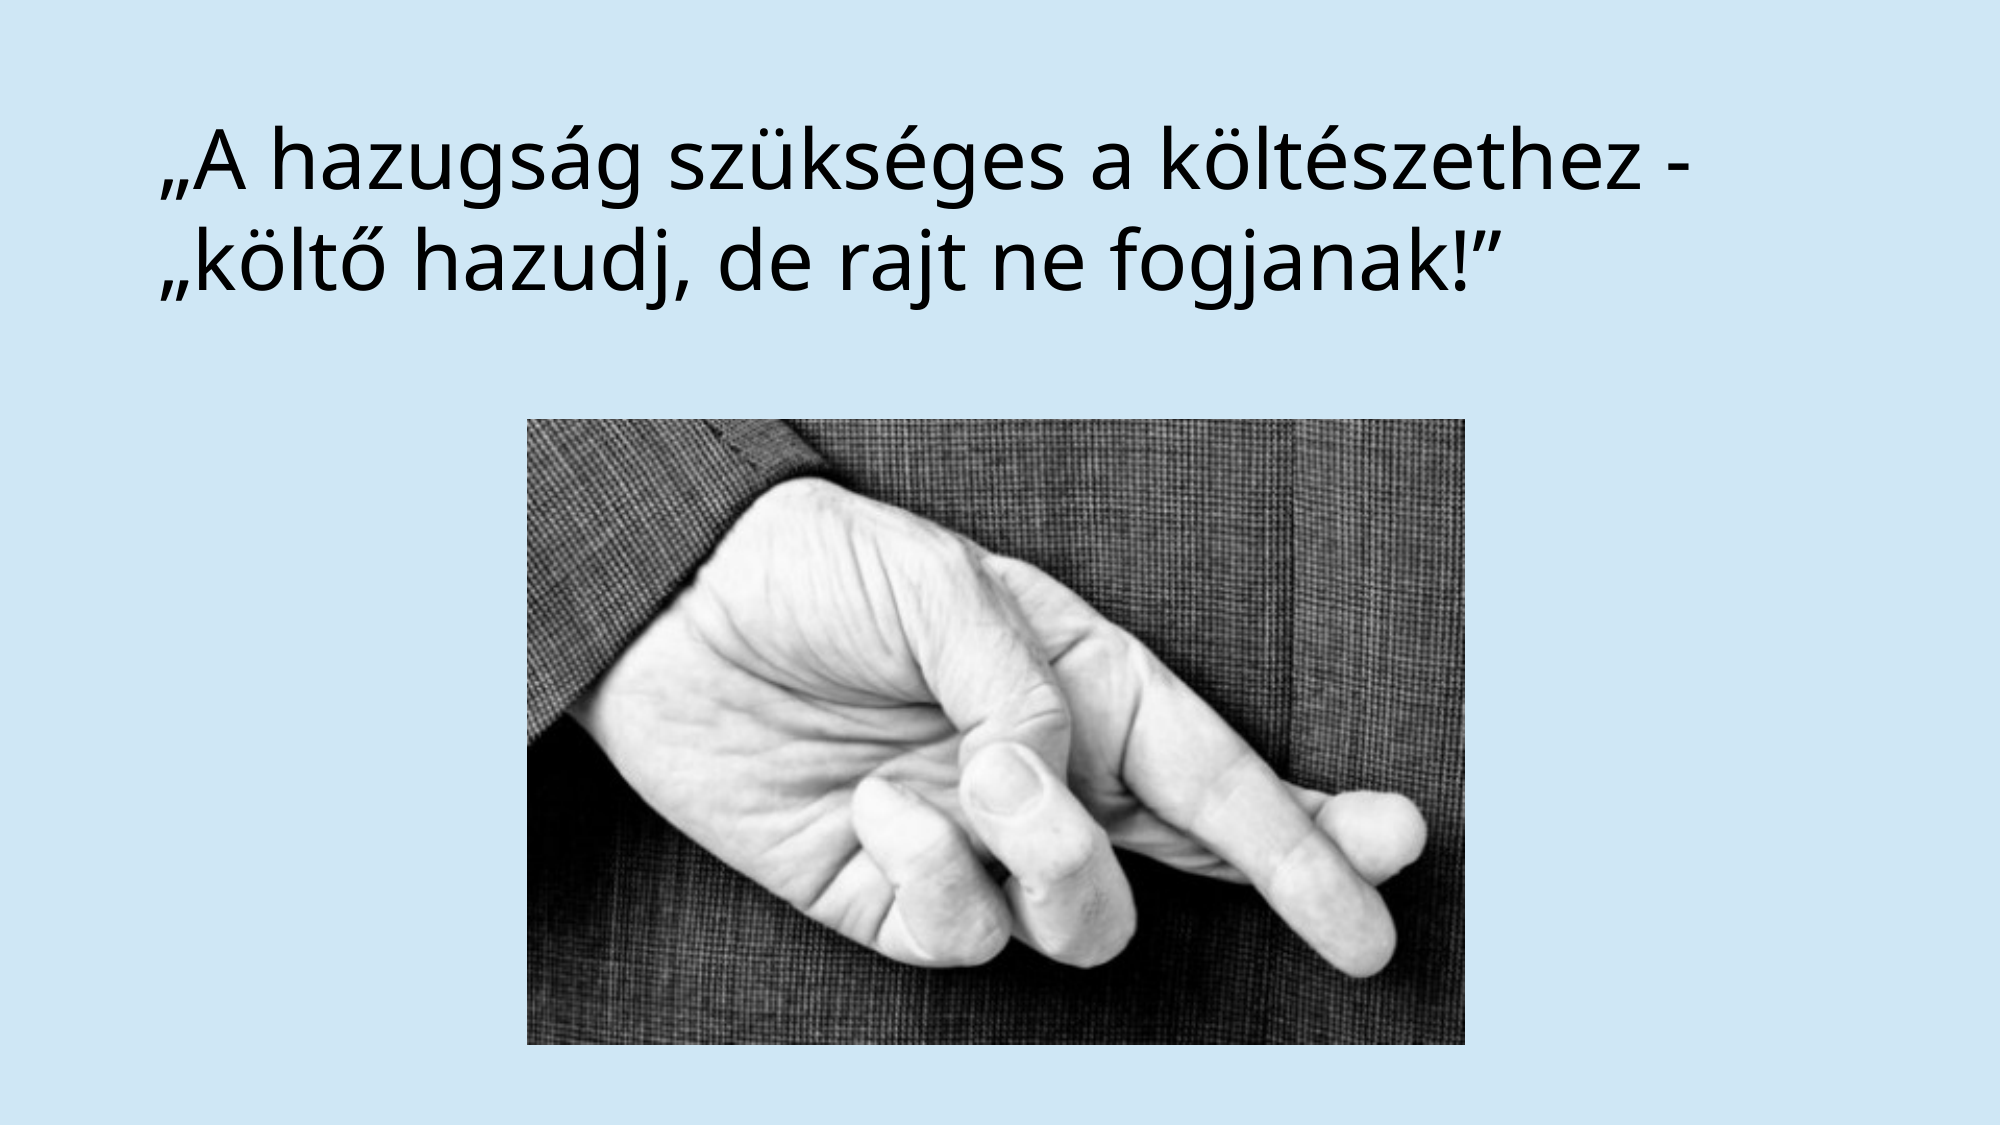

„A hazugság szükséges a költészethez - „költő hazudj, de rajt ne fogjanak!”